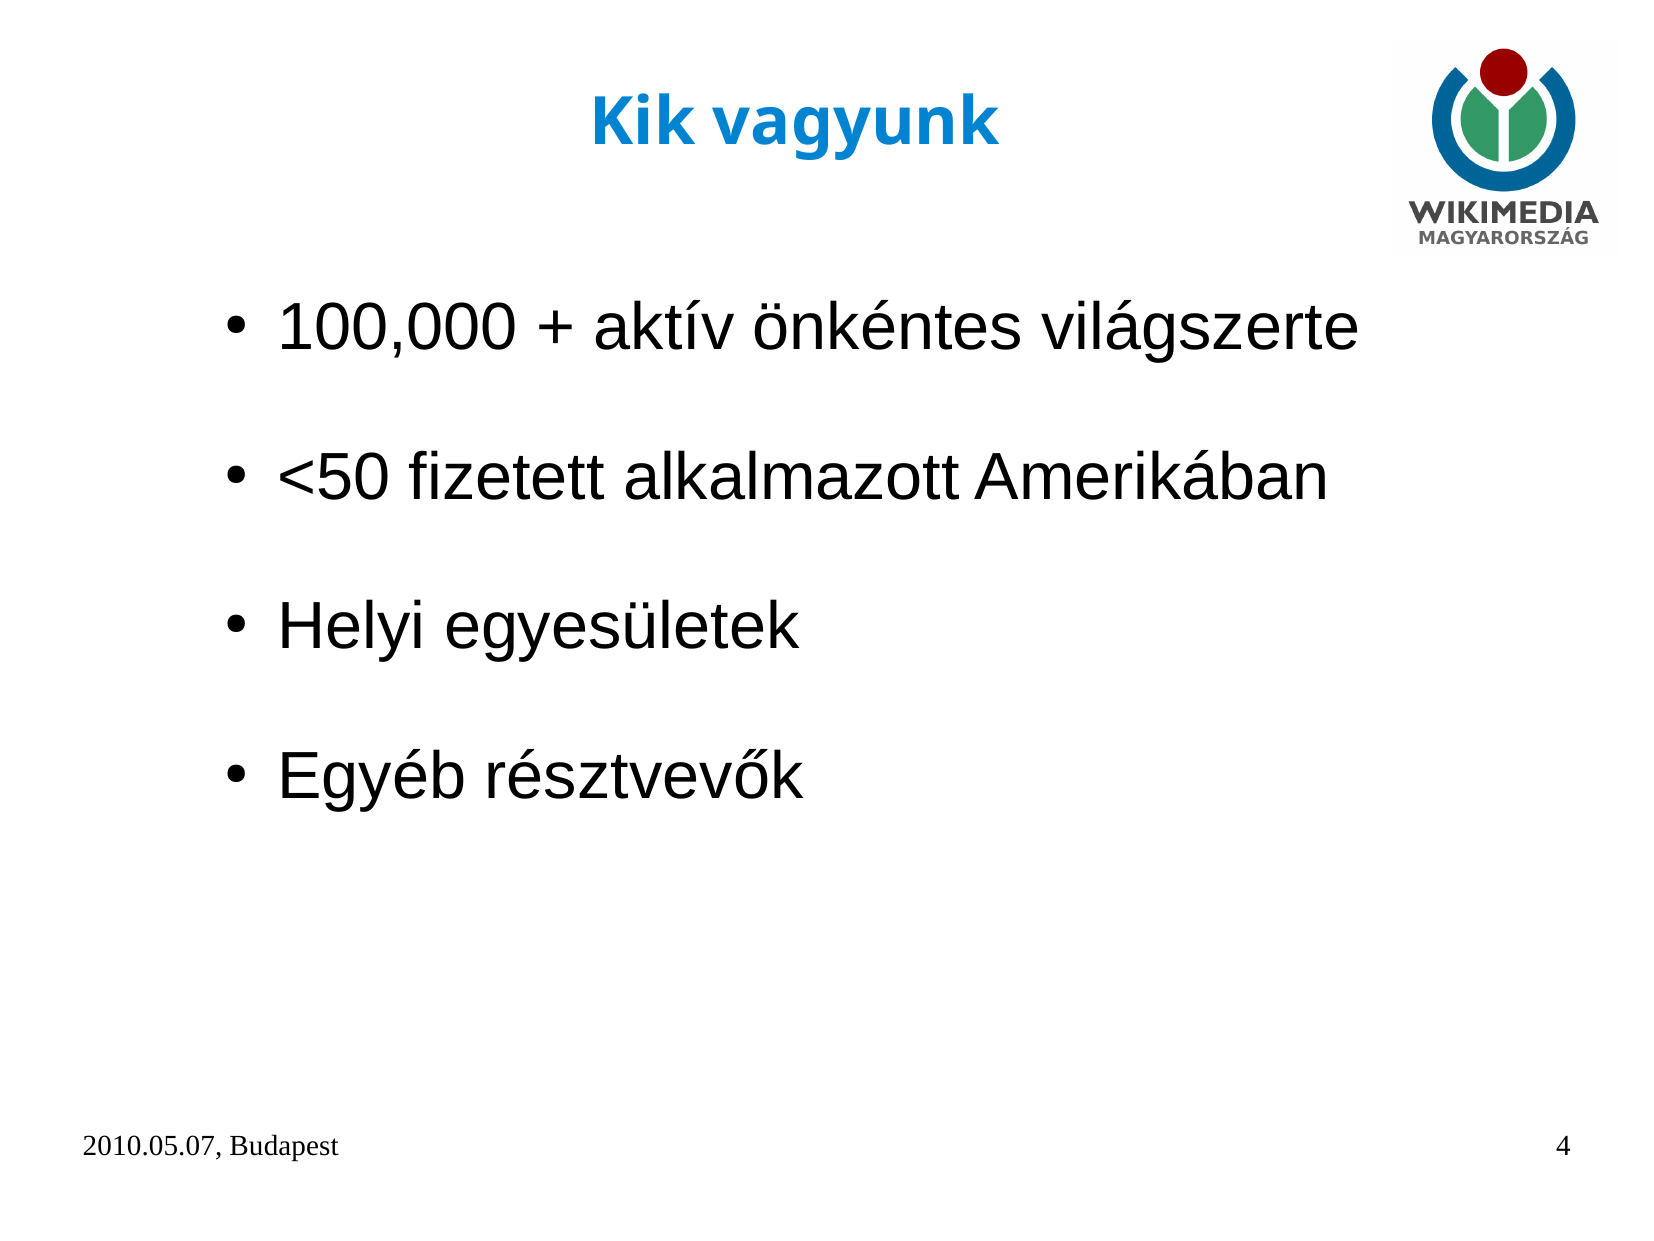

# Kik vagyunk
100,000 + aktív önkéntes világszerte
<50 fizetett alkalmazott Amerikában
Helyi egyesületek
Egyéb résztvevők
2010.05.07, Budapest
4